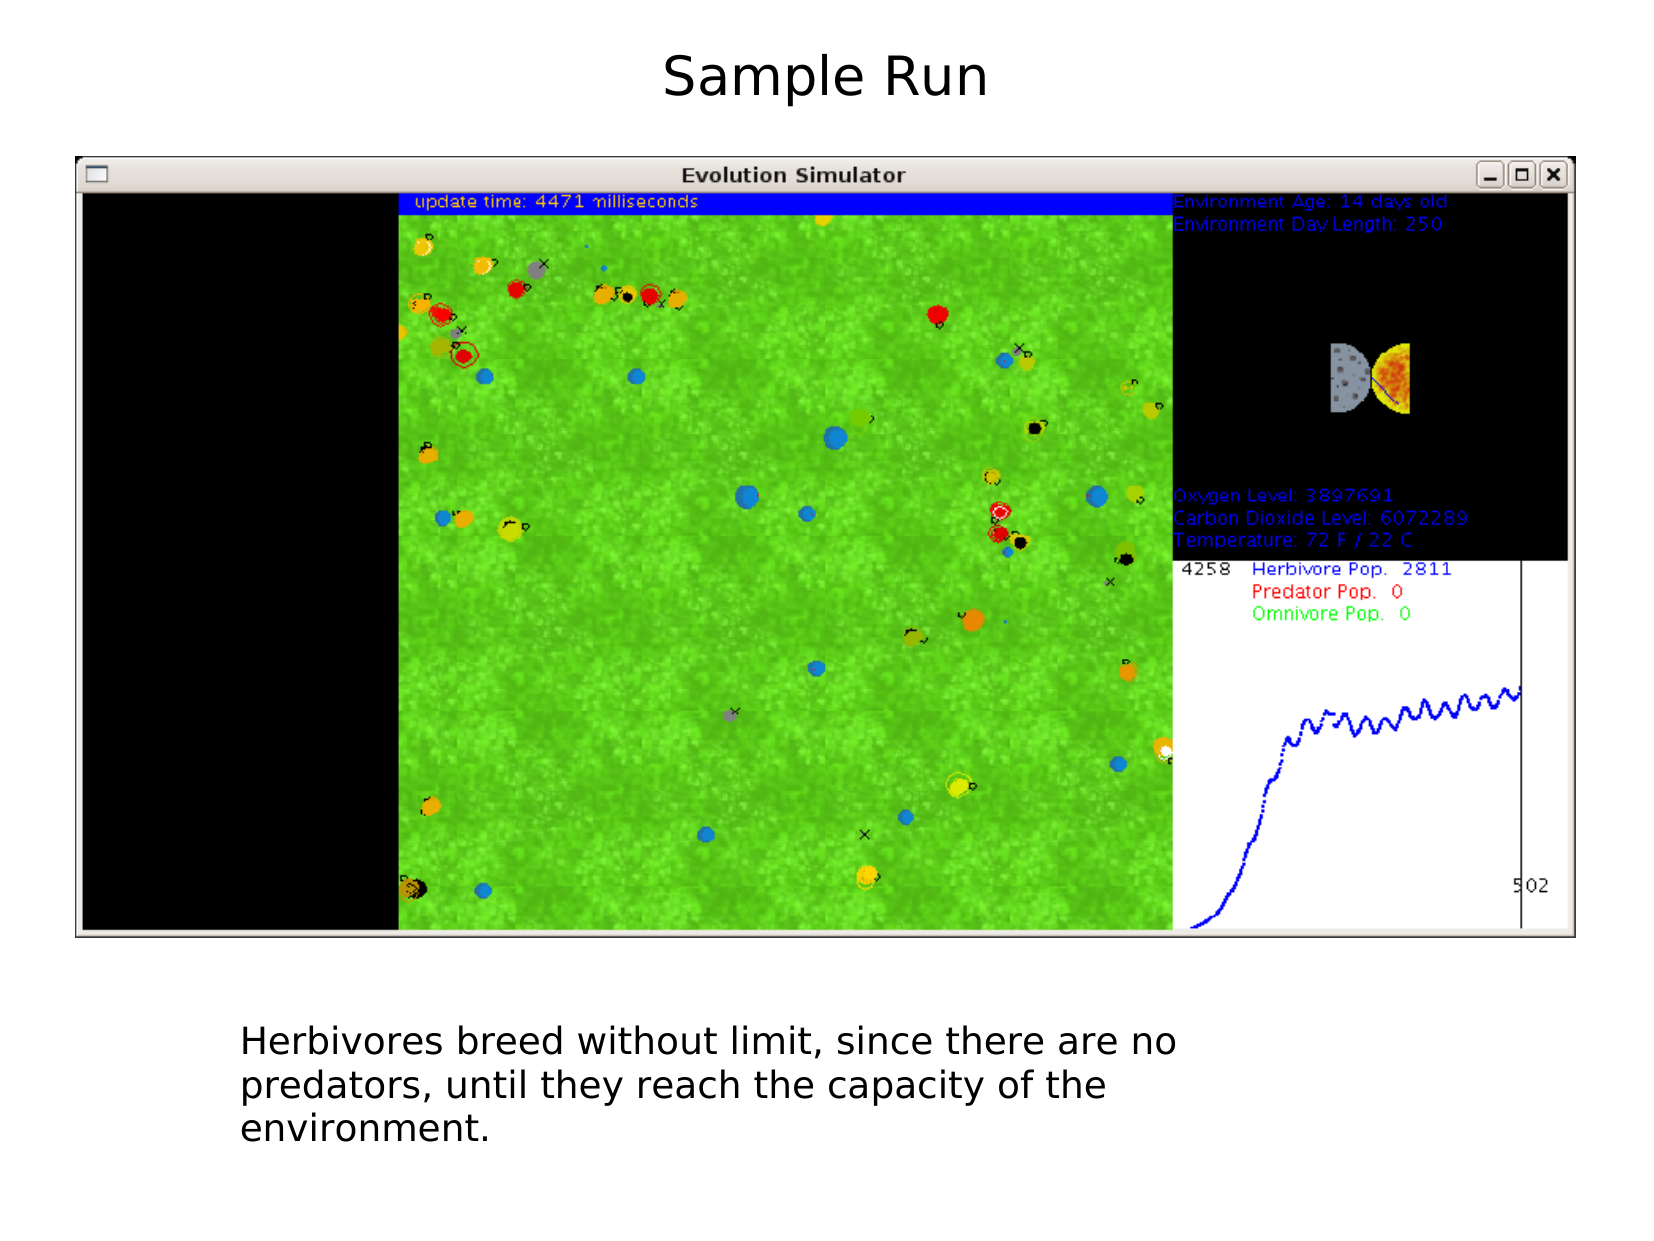

Sample Run
Herbivores breed without limit, since there are no predators, until they reach the capacity of the environment.